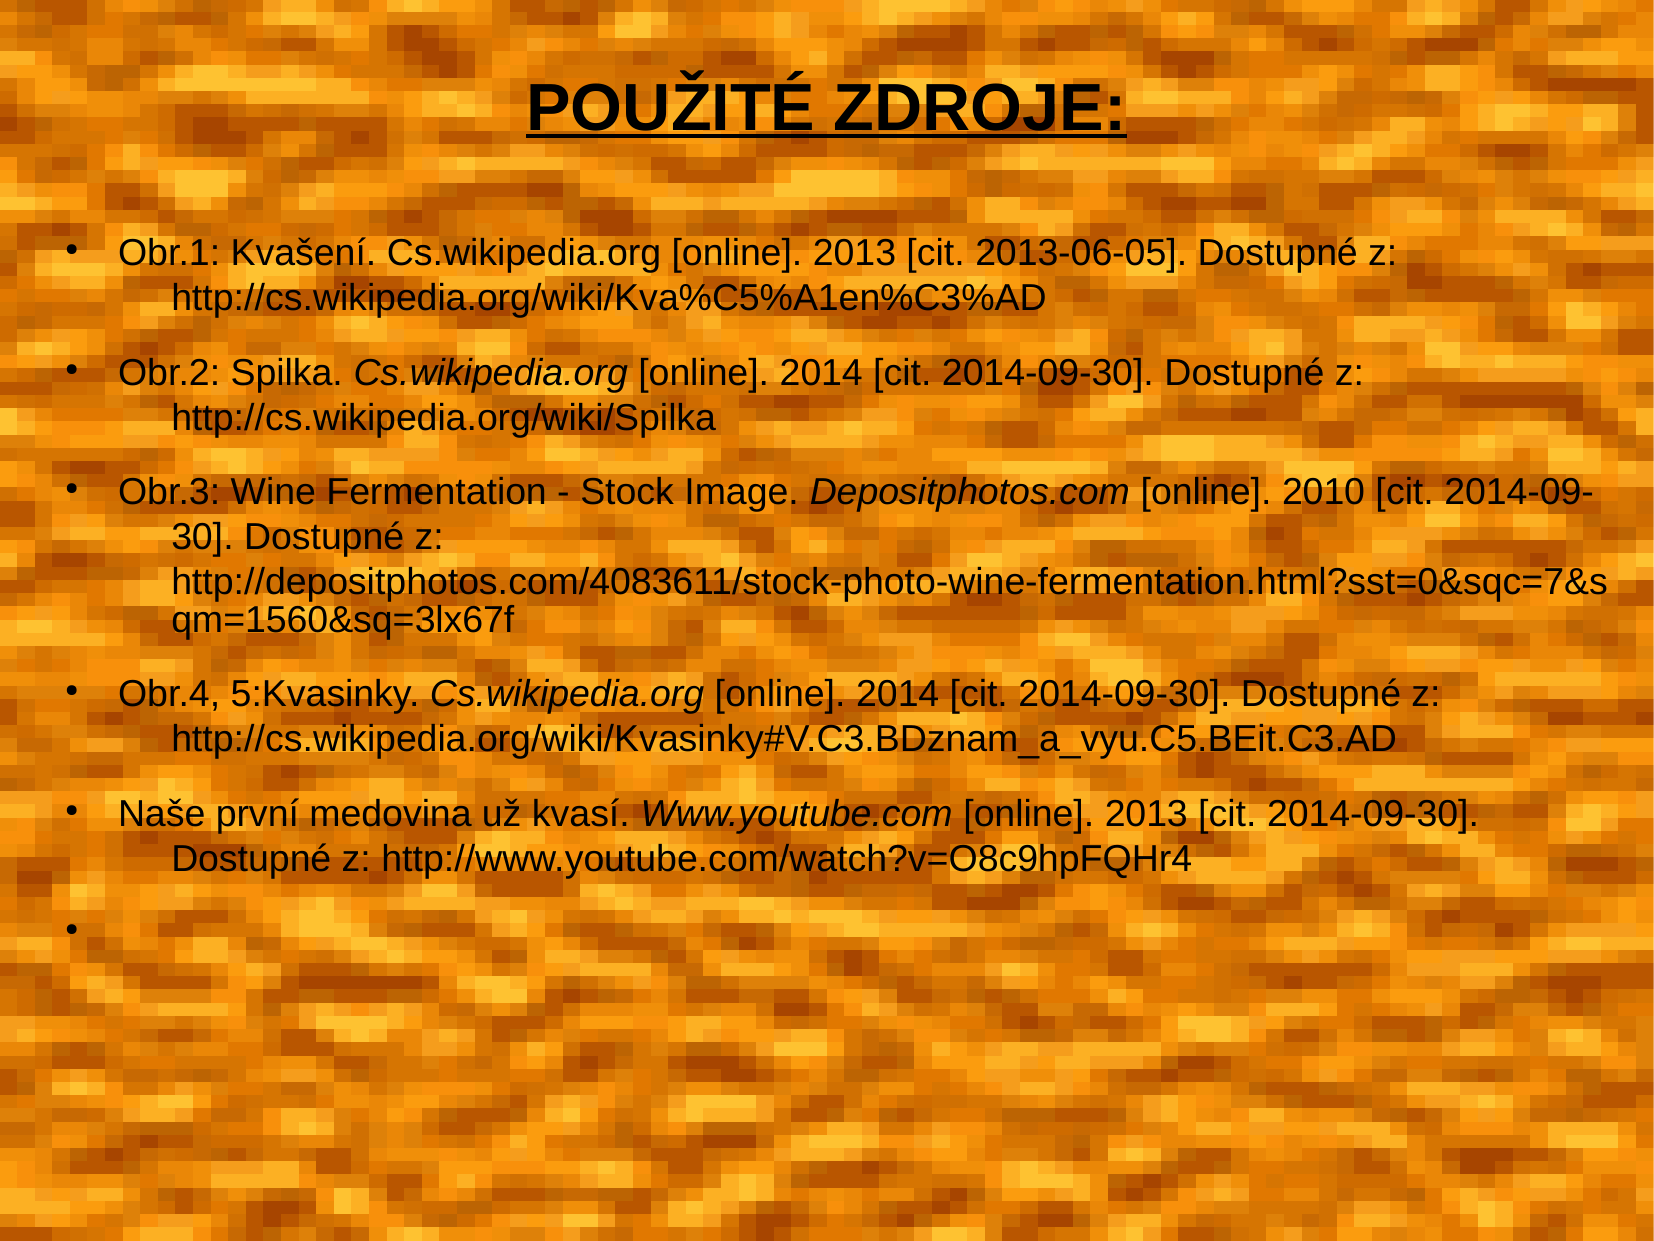

# POUŽITÉ ZDROJE:
Obr.1: Kvašení. Cs.wikipedia.org [online]. 2013 [cit. 2013-06-05]. Dostupné z: http://cs.wikipedia.org/wiki/Kva%C5%A1en%C3%AD
Obr.2: Spilka. Cs.wikipedia.org [online]. 2014 [cit. 2014-09-30]. Dostupné z: http://cs.wikipedia.org/wiki/Spilka
Obr.3: Wine Fermentation - Stock Image. Depositphotos.com [online]. 2010 [cit. 2014-09-30]. Dostupné z: http://depositphotos.com/4083611/stock-photo-wine-fermentation.html?sst=0&sqc=7&sqm=1560&sq=3lx67f
Obr.4, 5:Kvasinky. Cs.wikipedia.org [online]. 2014 [cit. 2014-09-30]. Dostupné z: http://cs.wikipedia.org/wiki/Kvasinky#V.C3.BDznam_a_vyu.C5.BEit.C3.AD
Naše první medovina už kvasí. Www.youtube.com [online]. 2013 [cit. 2014-09-30]. Dostupné z: http://www.youtube.com/watch?v=O8c9hpFQHr4